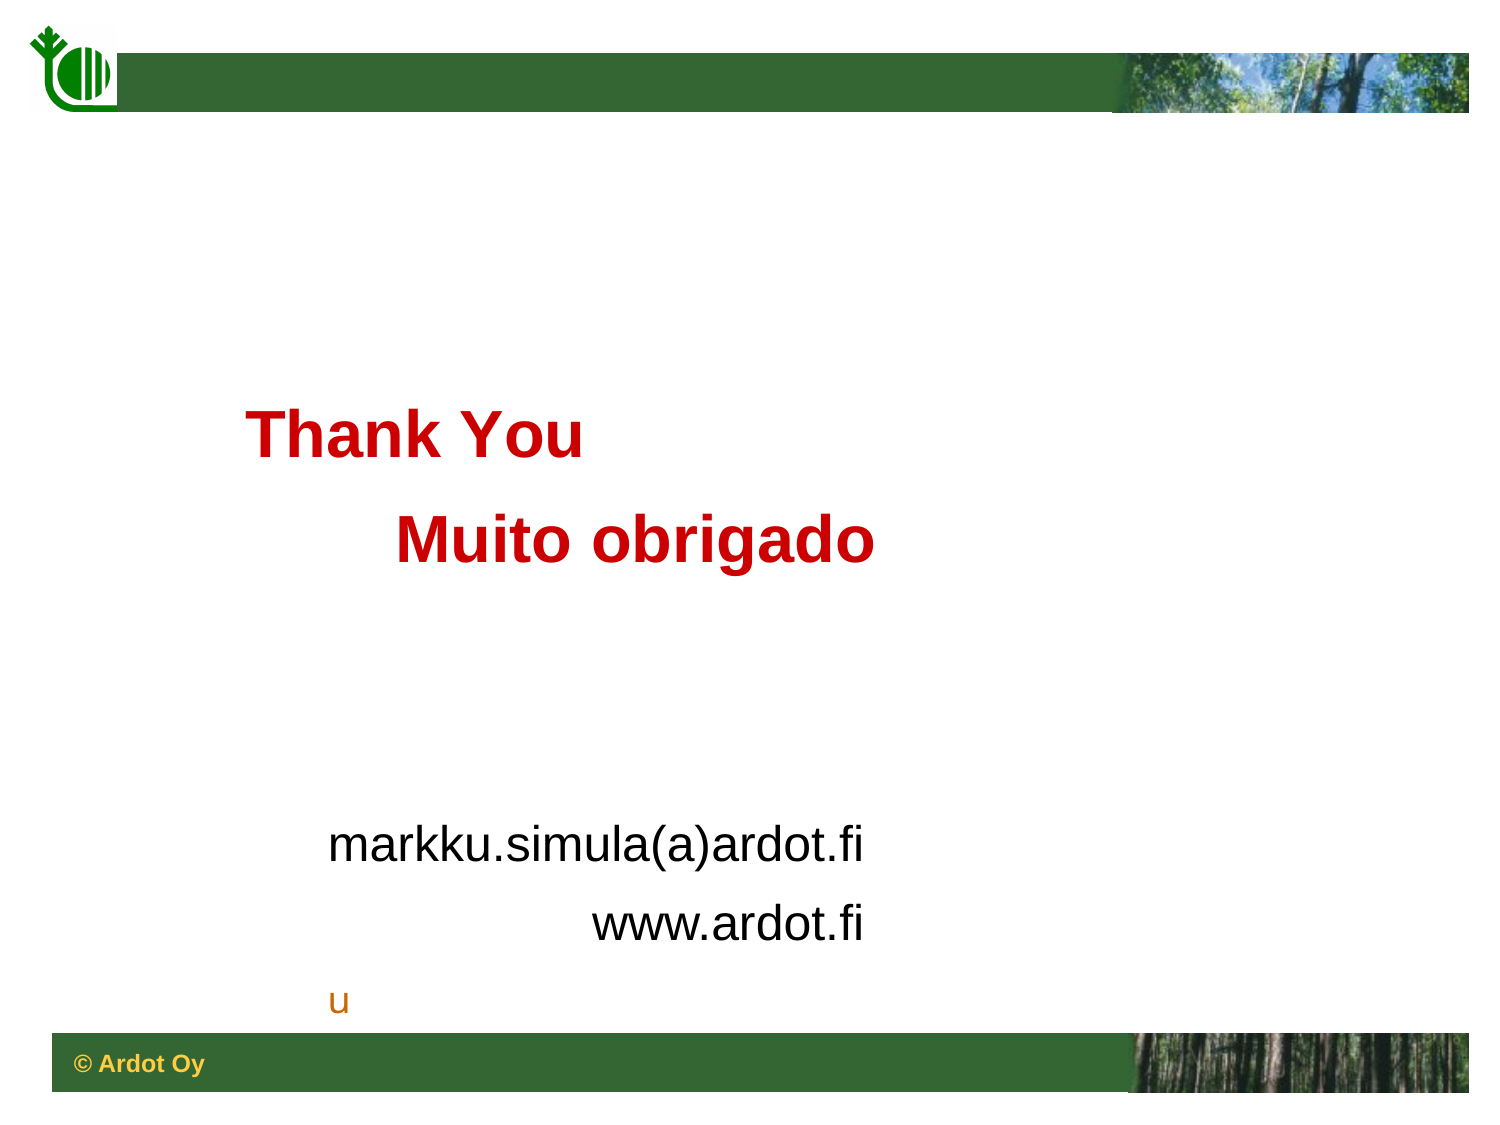

# Thank You
		Muito obrigado
markku.simula(a)ardot.fi
www.ardot.fi